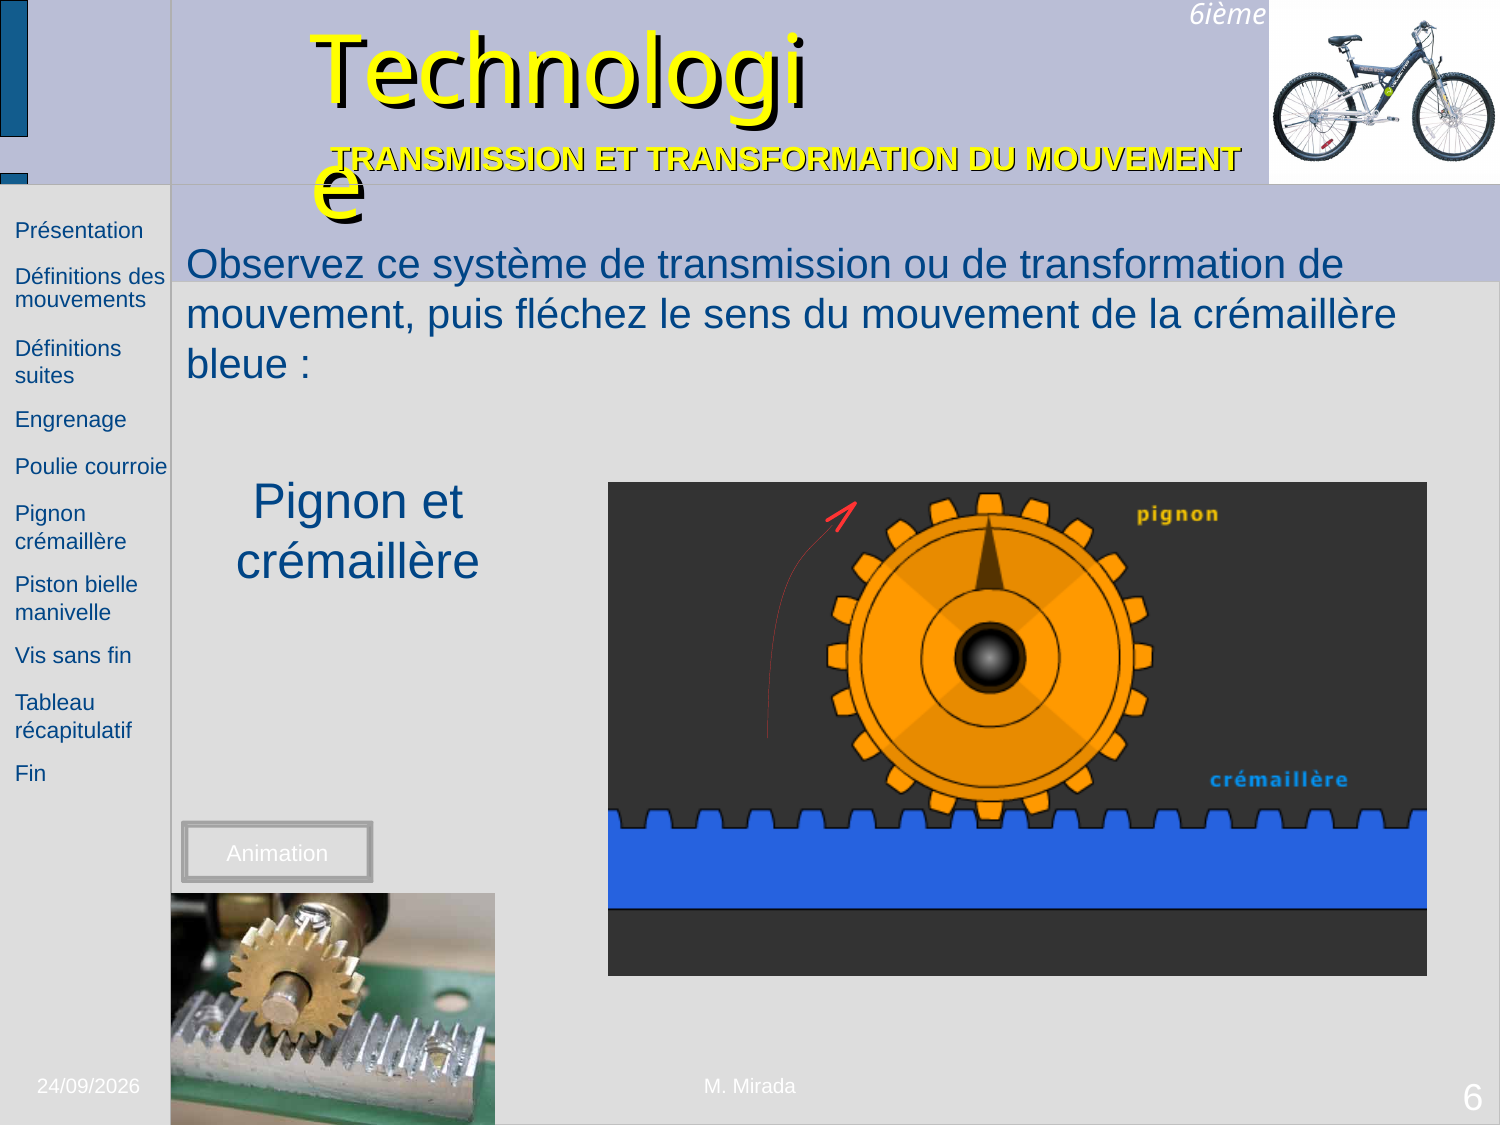

# Technologie
6ième
TRANSMISSION ET TRANSFORMATION DU MOUVEMENT
Présentation
Définitions des
mouvements
Observez ce système de transmission ou de transformation de mouvement, puis fléchez le sens du mouvement de la crémaillère bleue :
Définitions suites
Engrenage
Poulie courroie
Pignon crémaillère
Pignon et crémaillère
Piston bielle manivelle
Vis sans fin
Tableau récapitulatif
Fin
Animation
M. Mirada